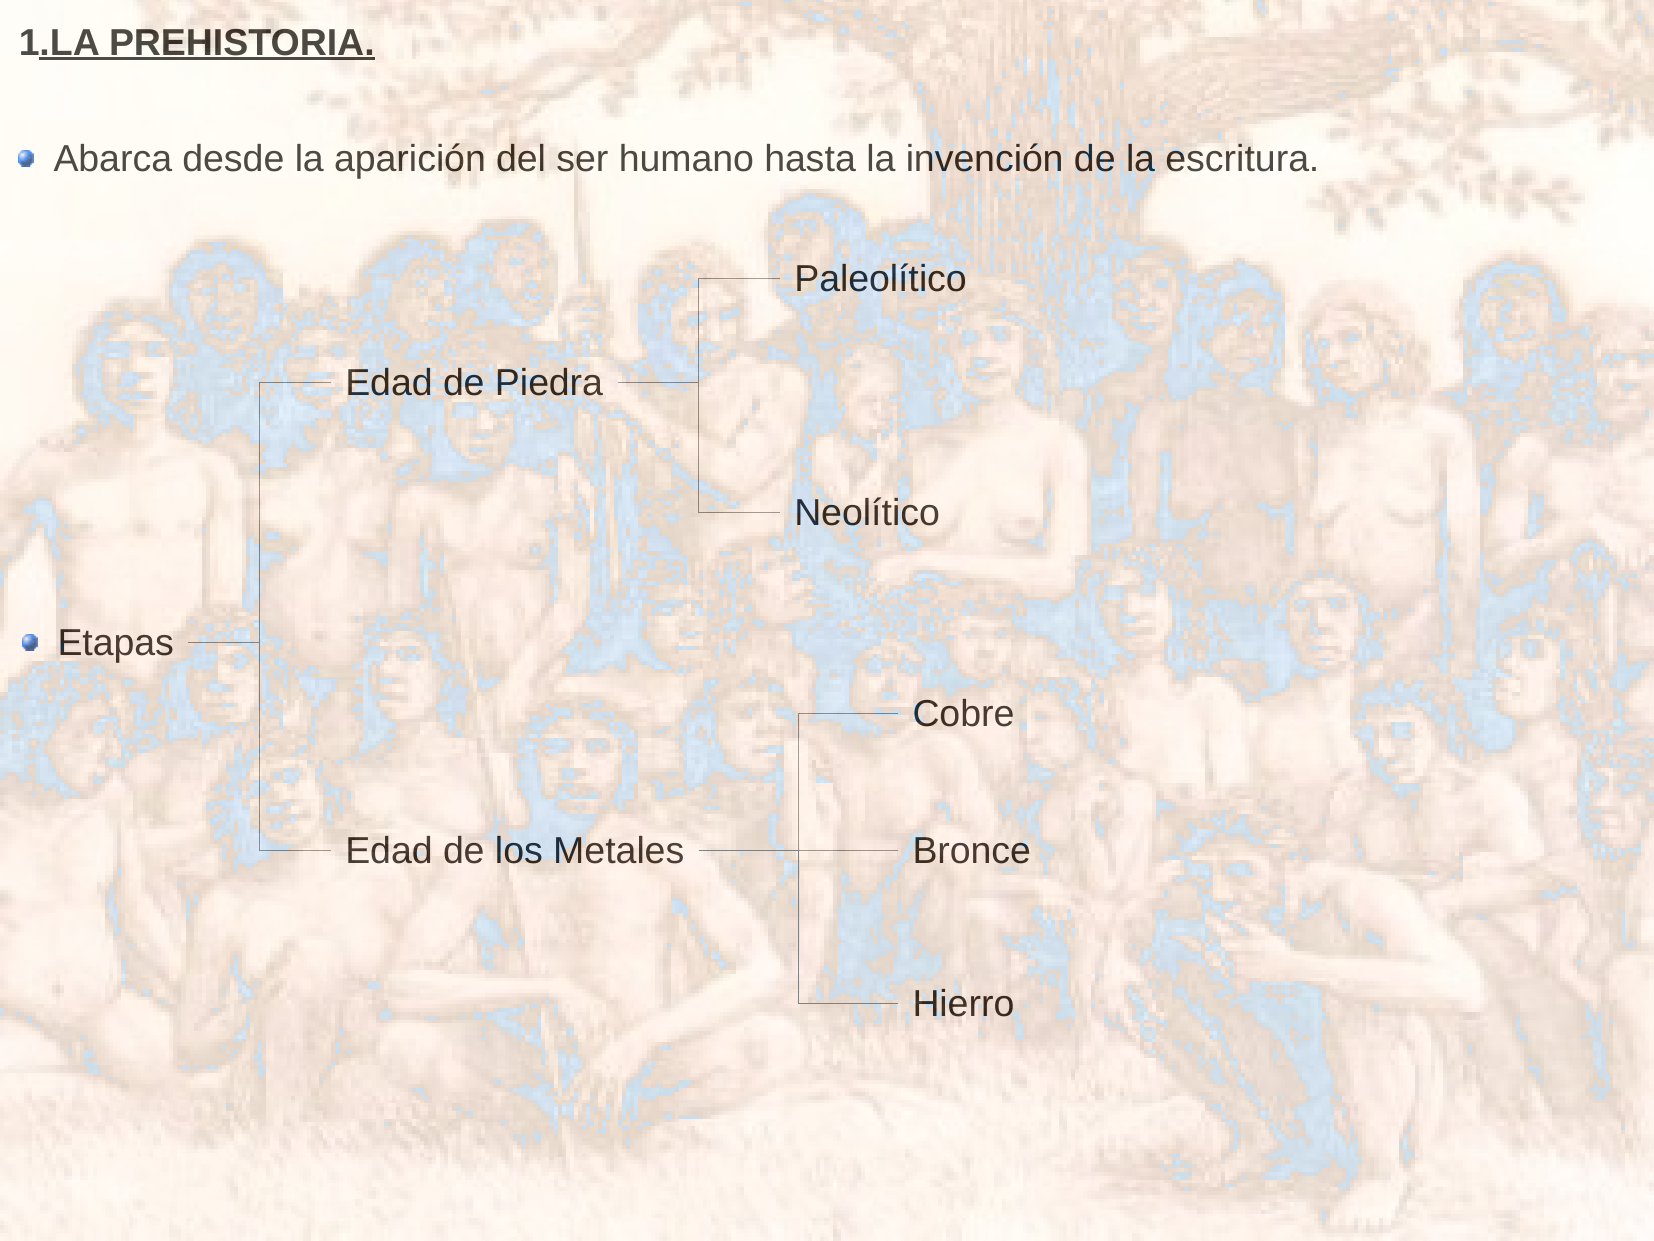

1.LA PREHISTORIA.
Abarca desde la aparición del ser humano hasta la invención de la escritura.
Paleolítico
Edad de Piedra
Neolítico
Etapas
Cobre
Edad de los Metales
Bronce
Hierro